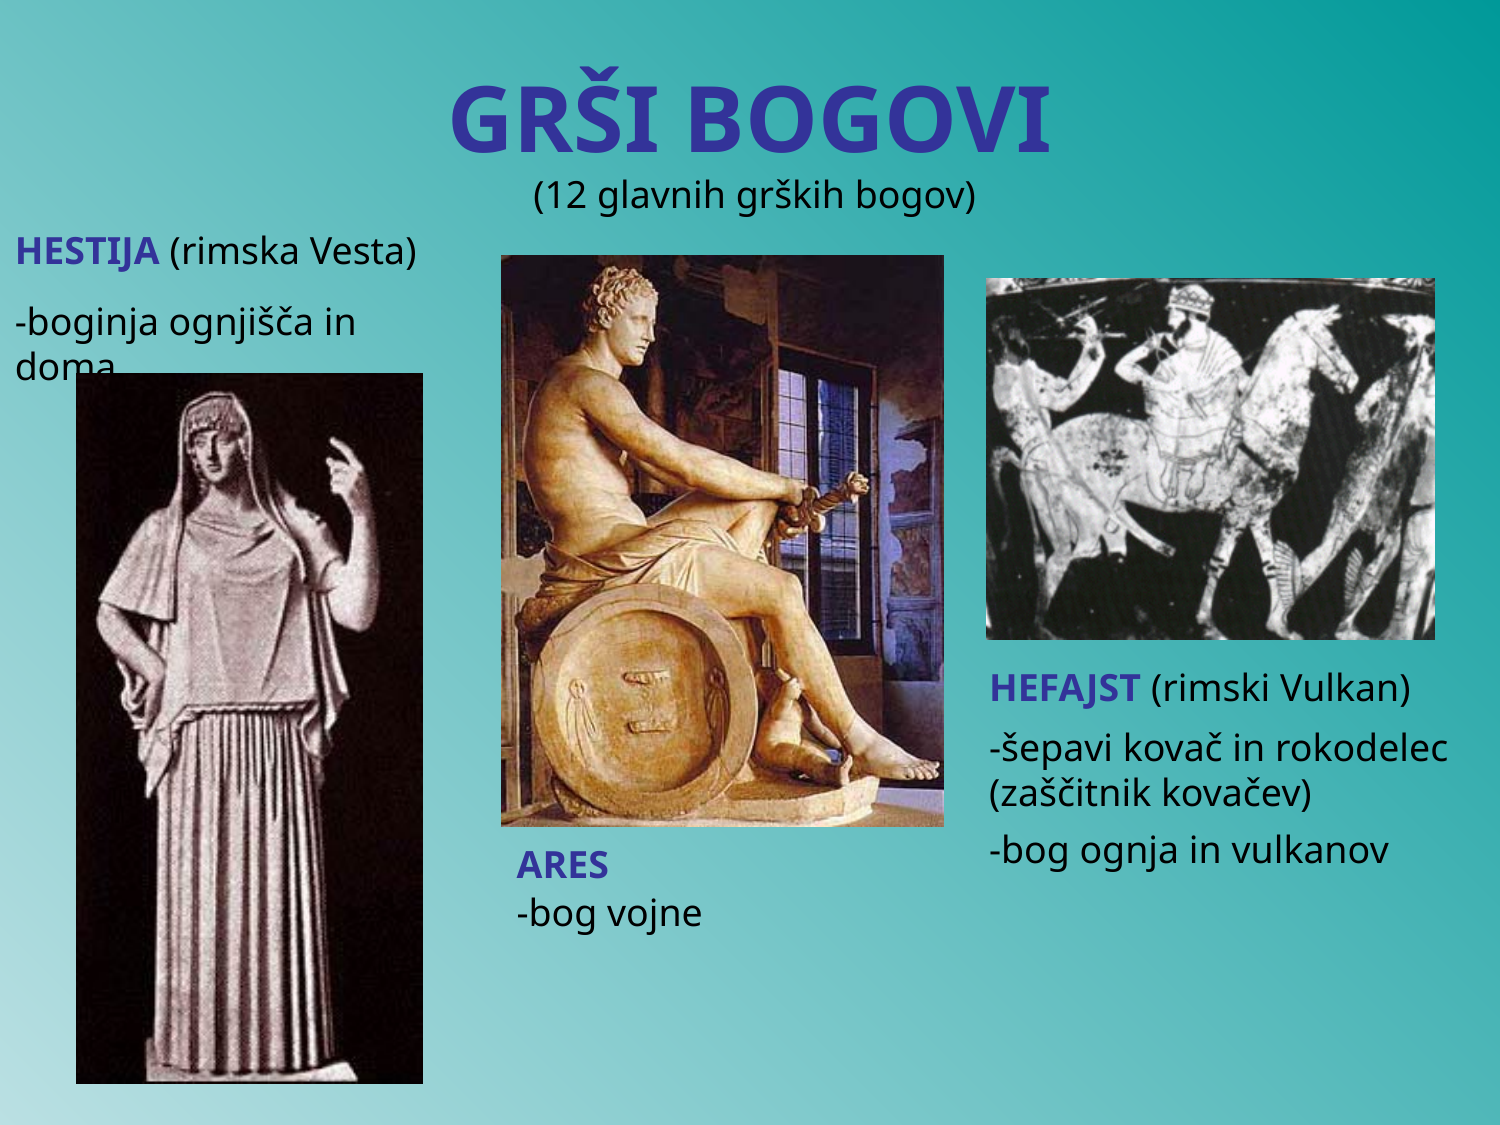

GRŠI BOGOVI
 (12 glavnih grških bogov)
HESTIJA (rimska Vesta)
-boginja ognjišča in doma
HEFAJST (rimski Vulkan)
-šepavi kovač in rokodelec (zaščitnik kovačev)
-bog ognja in vulkanov
ARES
-bog vojne